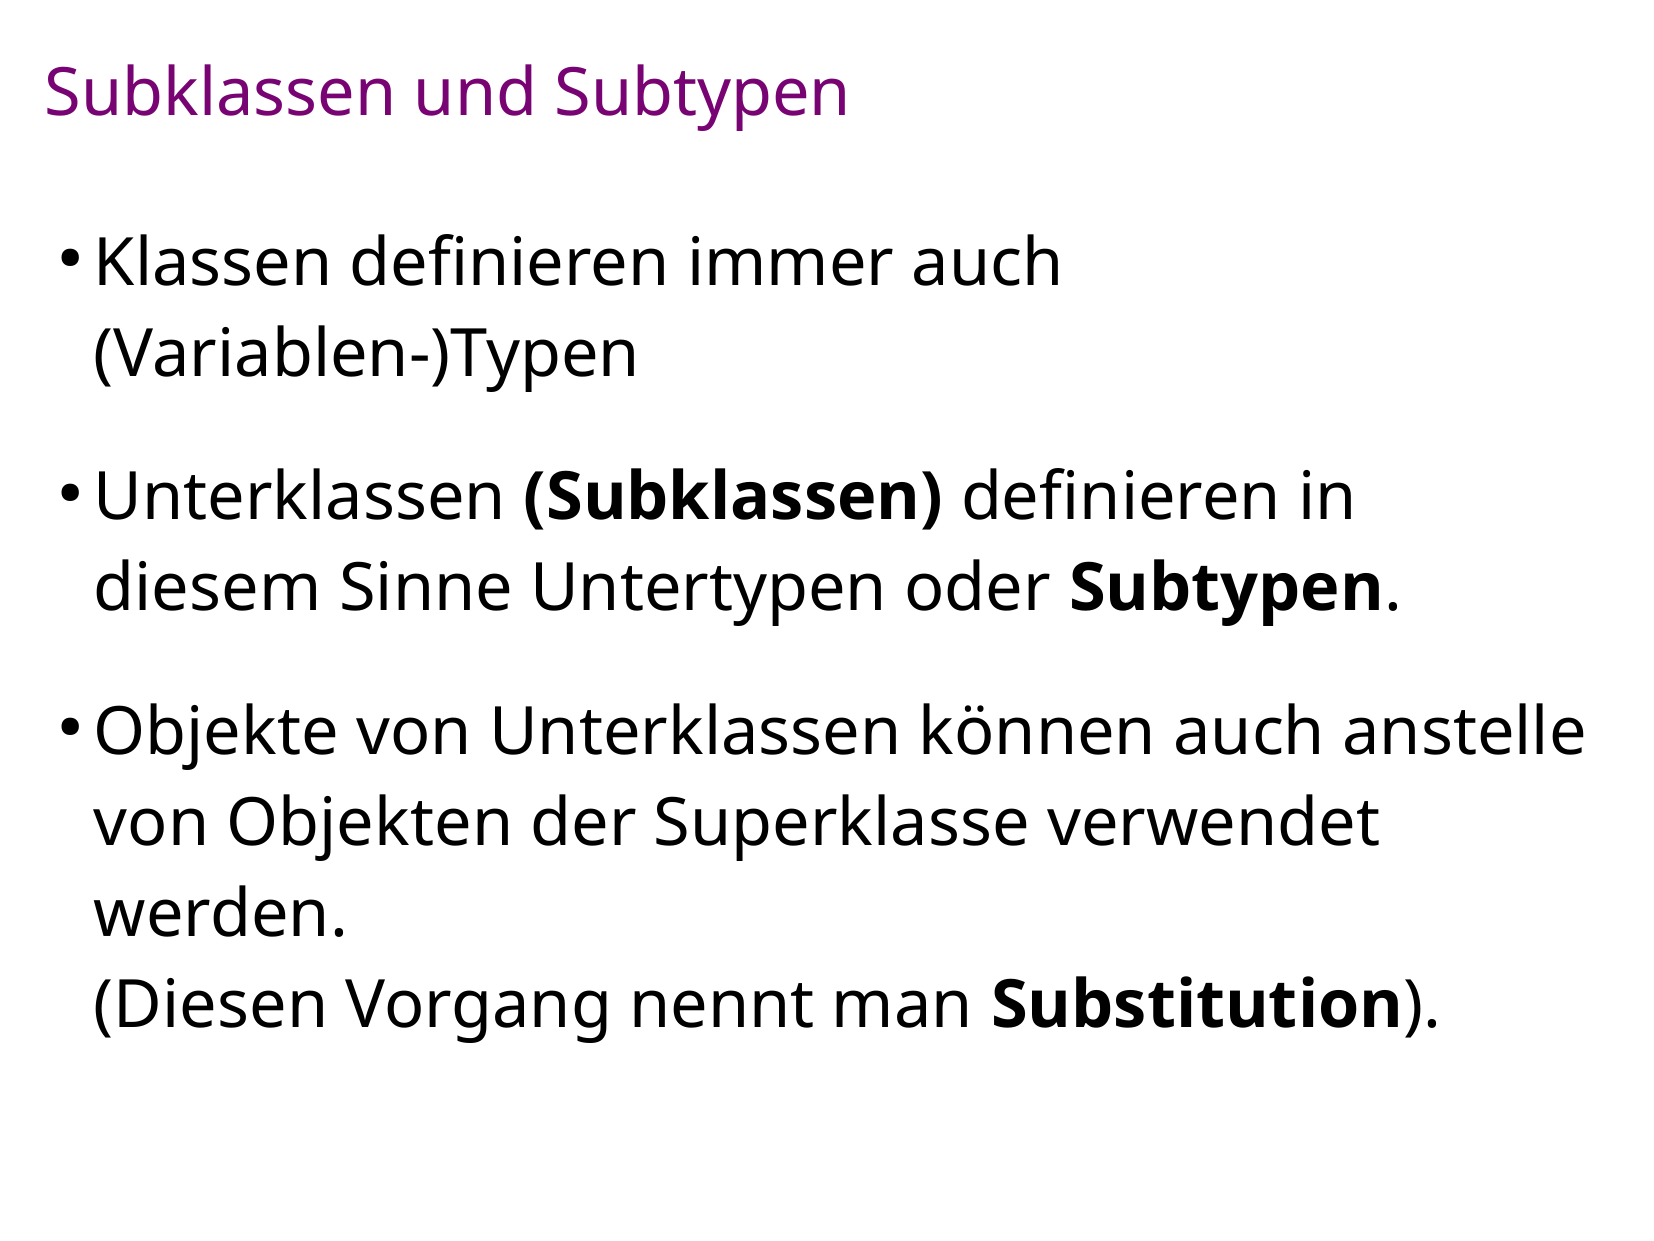

# Subklassen und Subtypen
Klassen definieren immer auch (Variablen-)Typen
Unterklassen (Subklassen) definieren in diesem Sinne Untertypen oder Subtypen.
Objekte von Unterklassen können auch anstelle von Objekten der Superklasse verwendet werden.
(Diesen Vorgang nennt man Substitution).